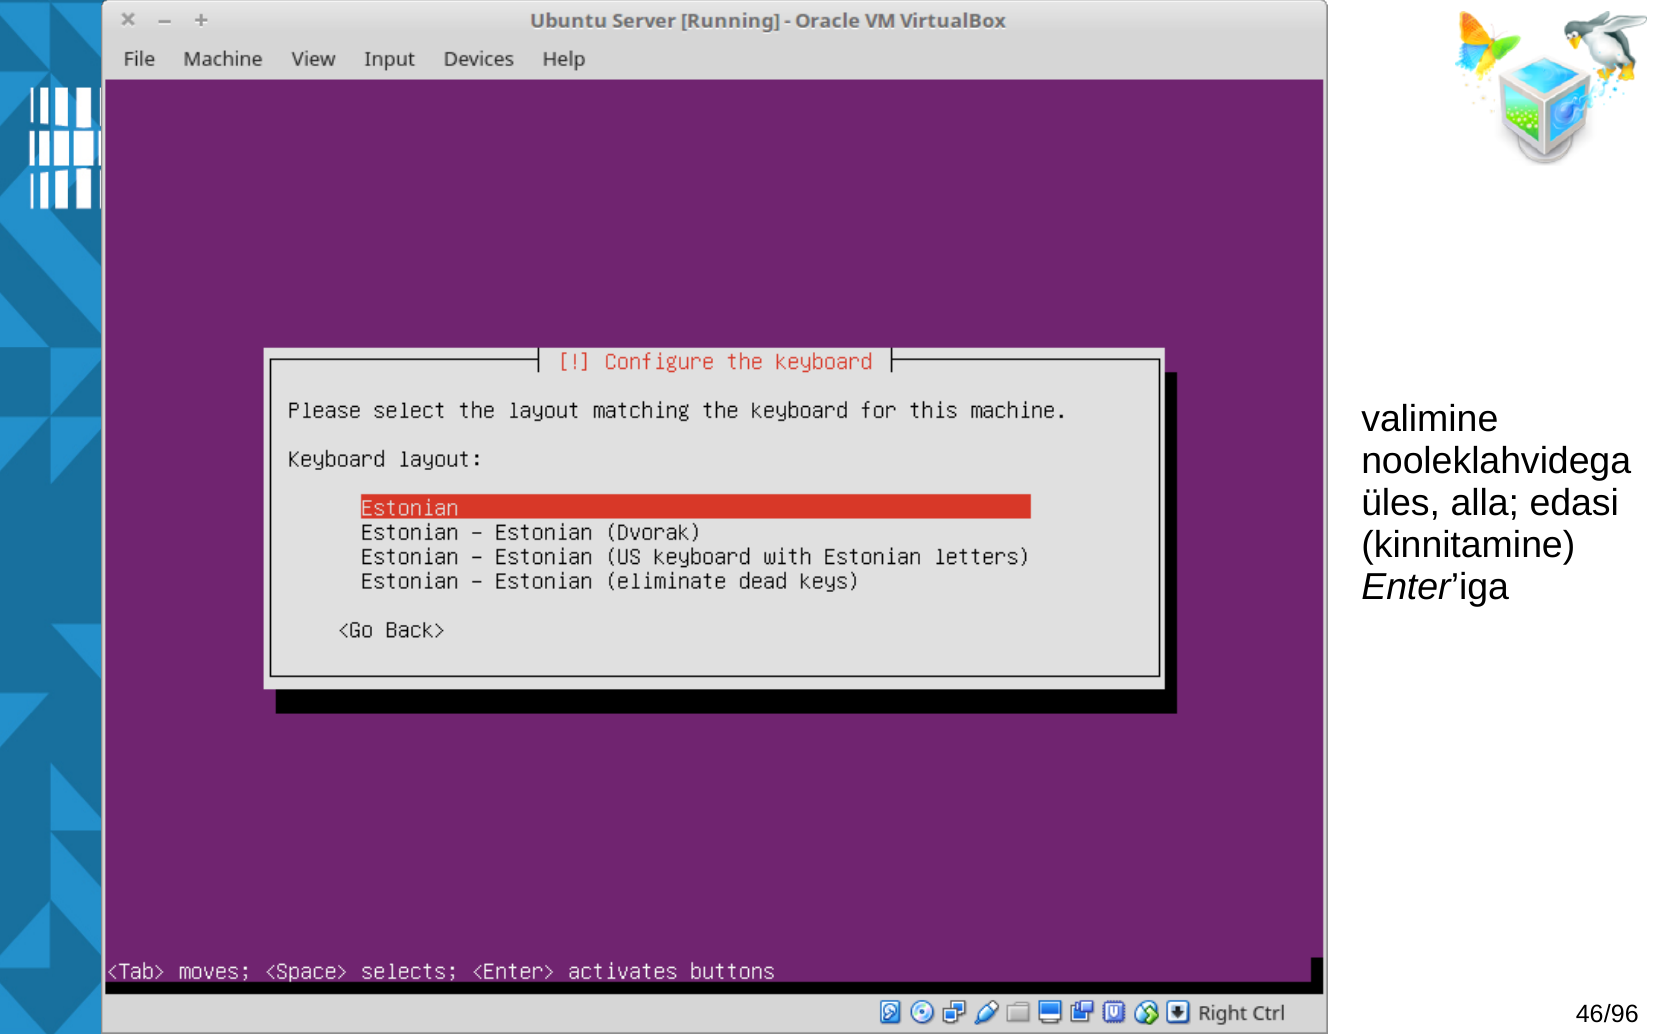

valimine nooleklahvidega üles, alla; edasi (kinnitamine) Enter’iga